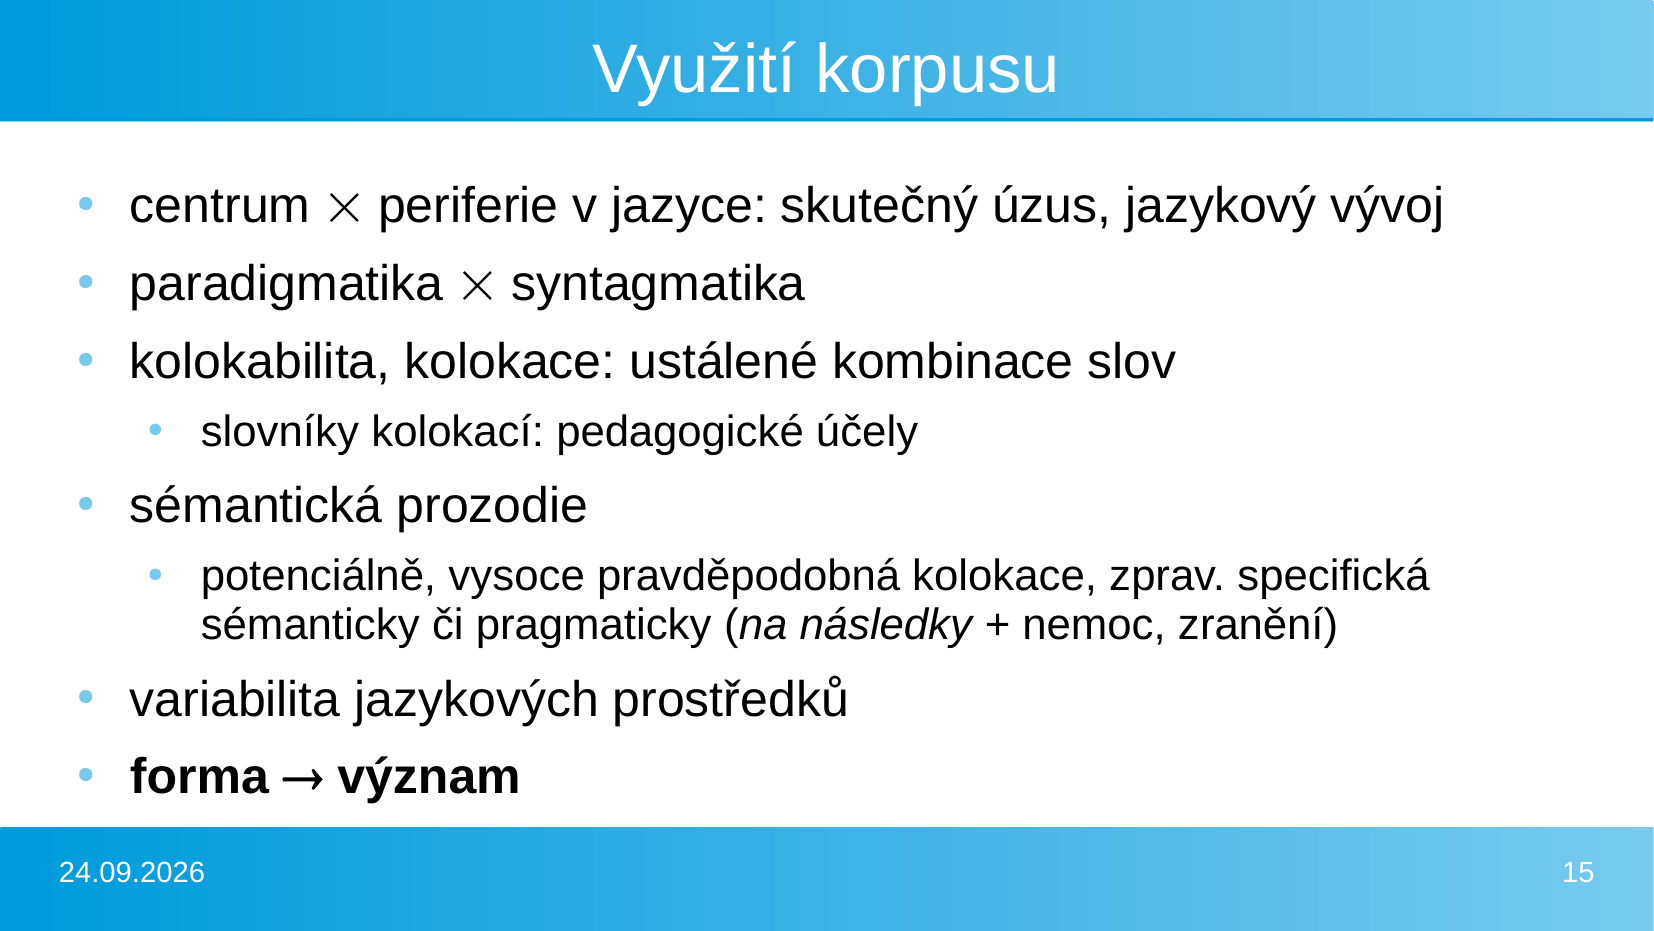

# Využití korpusu
centrum  periferie v jazyce: skutečný úzus, jazykový vývoj
paradigmatika  syntagmatika
kolokabilita, kolokace: ustálené kombinace slov
slovníky kolokací: pedagogické účely
sémantická prozodie
potenciálně, vysoce pravděpodobná kolokace, zprav. specifická sémanticky či pragmaticky (na následky + nemoc, zranění)
variabilita jazykových prostředků
forma  význam
15